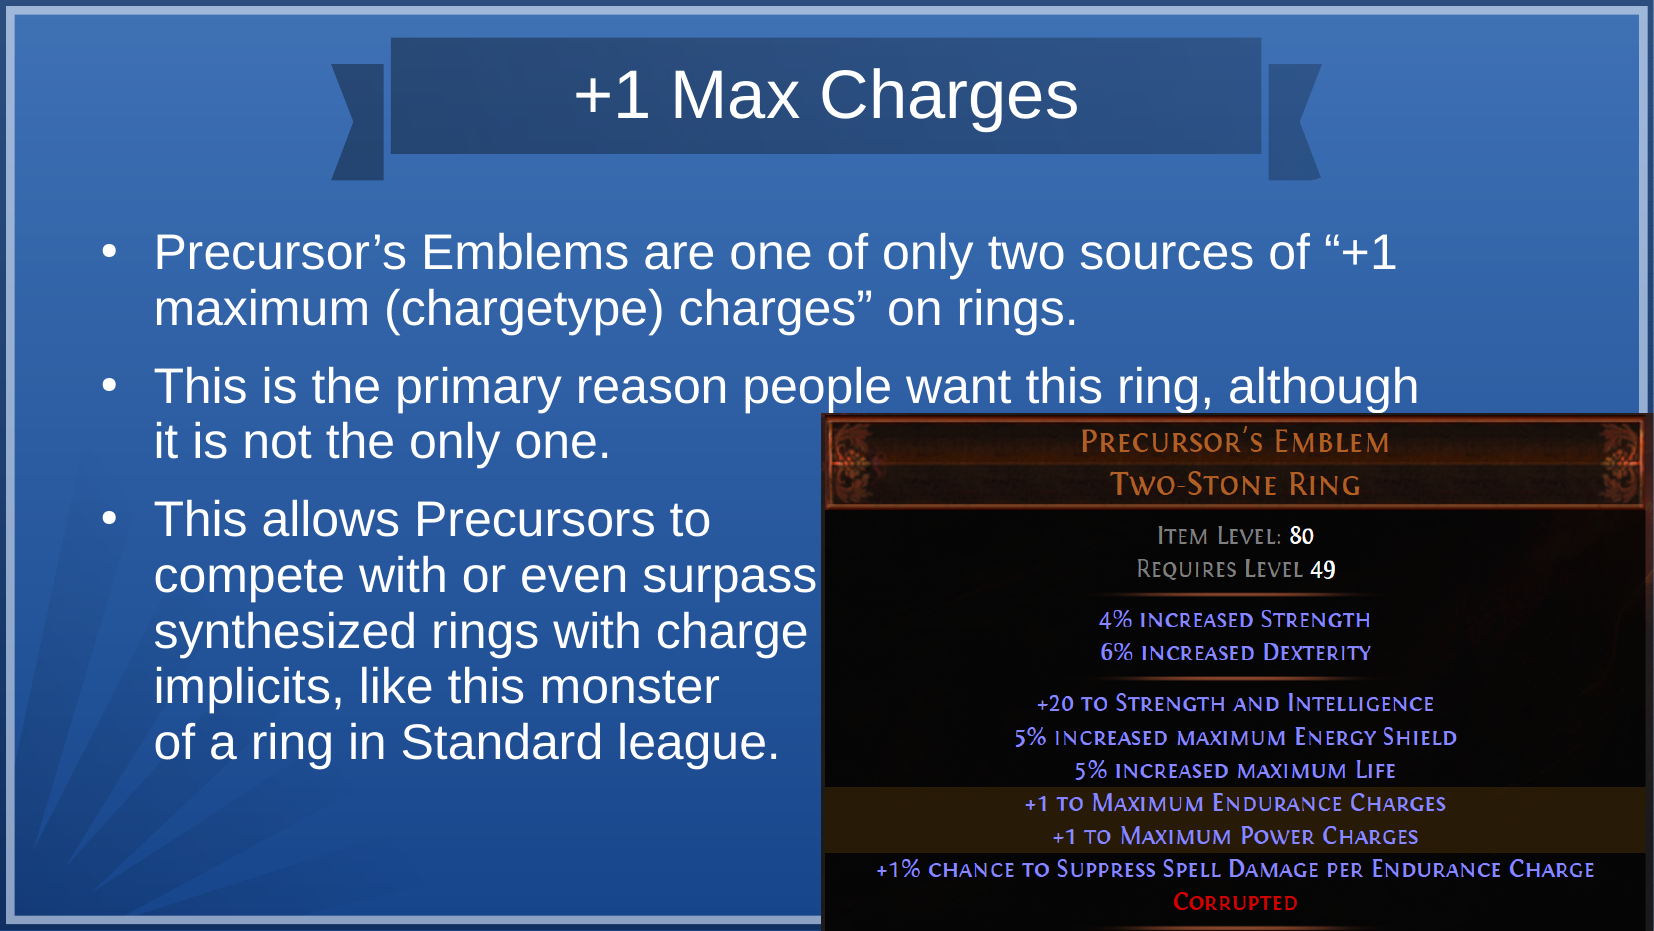

# +1 Max Charges
Precursor’s Emblems are one of only two sources of “+1 maximum (chargetype) charges” on rings.
This is the primary reason people want this ring, although it is not the only one.
This allows Precursors to compete with or even surpass synthesized rings with charge implicits, like this monster of a ring in Standard league.